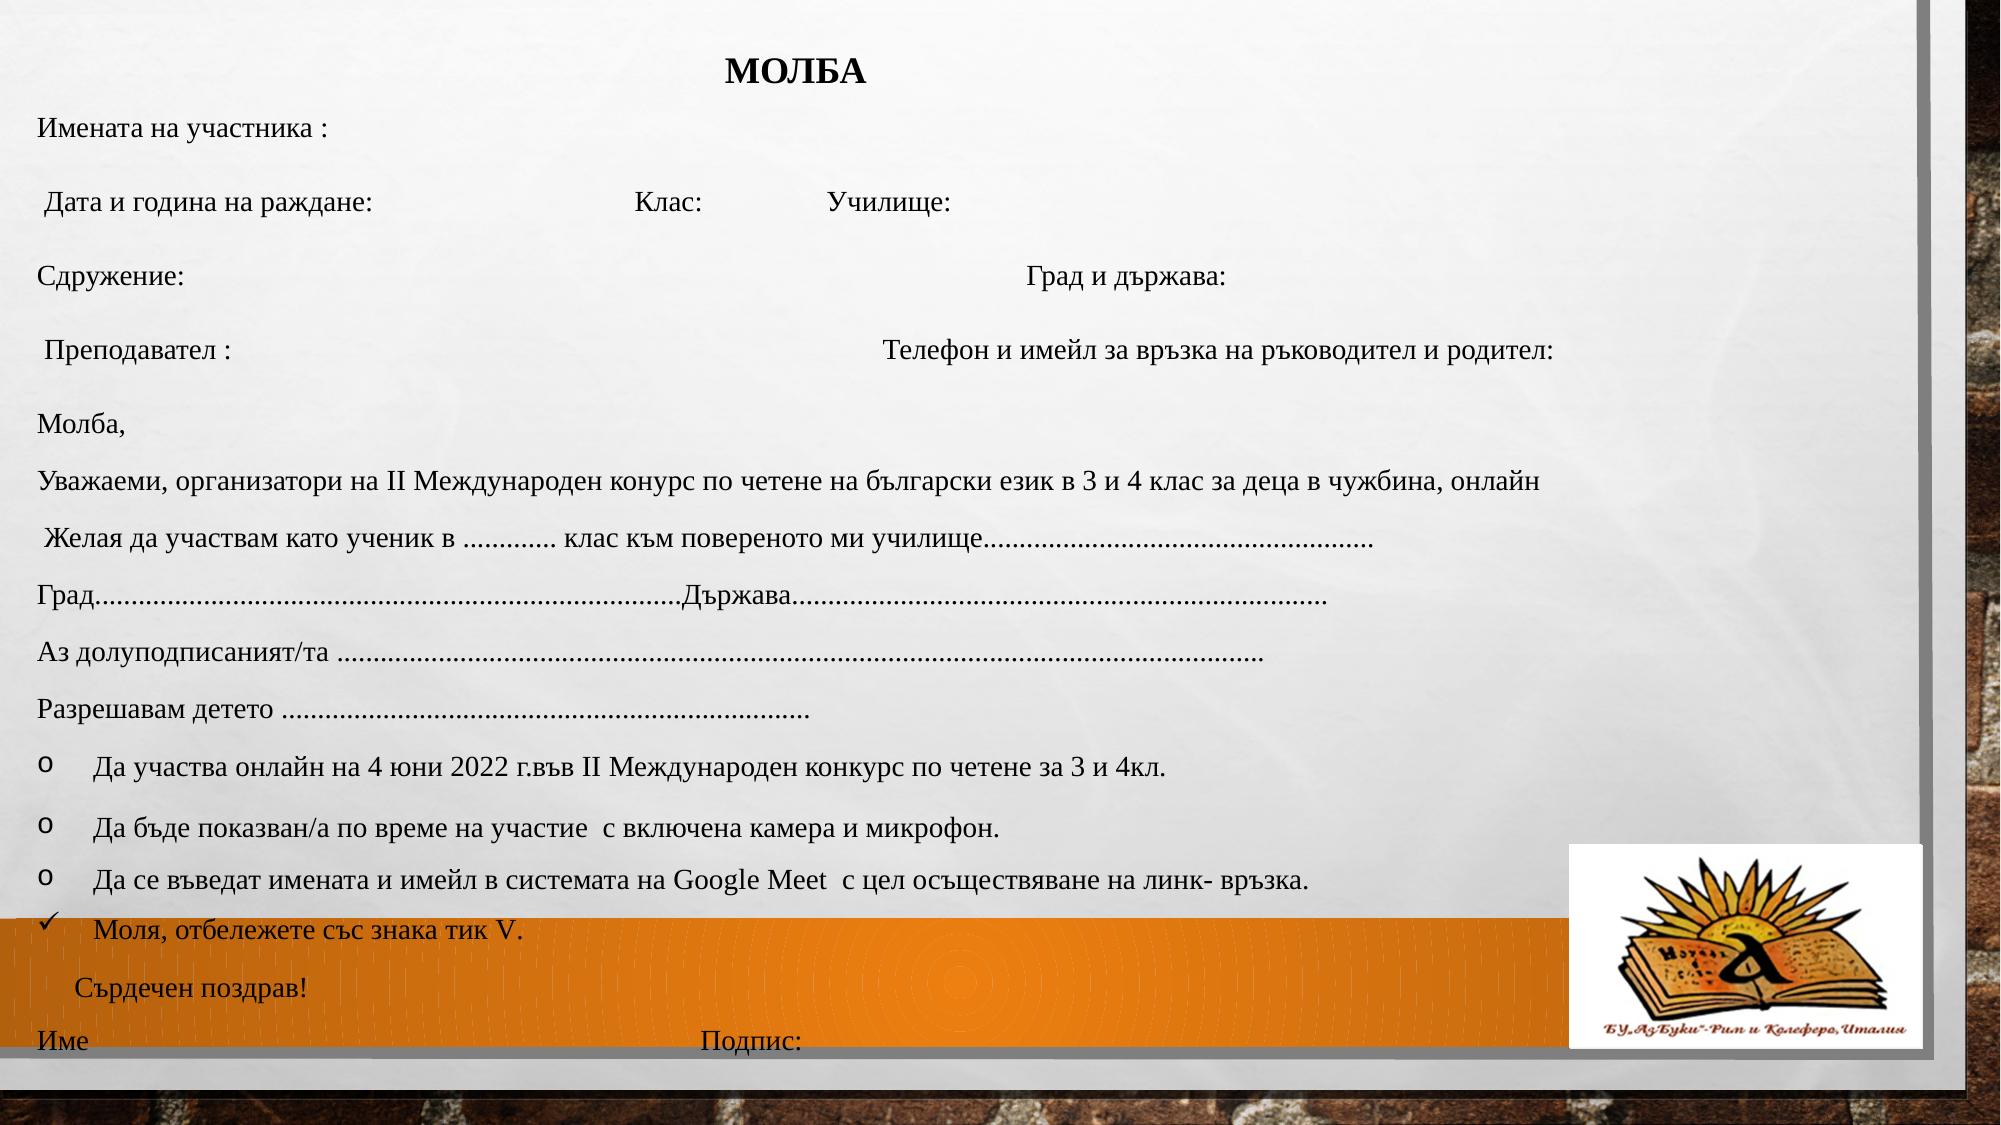

МОЛБА
Имената на участника :
 Дата и година на раждане: Клас: Училище:
Сдружение: Град и държава:
 Преподавател : Телефон и имейл за връзка на ръководител и родител:
Молба,
Уважаеми, организатори на II Международен конурс по четене на български език в 3 и 4 клас за деца в чужбина, онлайн
 Желая да участвам като ученик в ............. клас към повереното ми училище......................................................
Град.................................................................................Държава..........................................................................
Аз долуподписаният/та ................................................................................................................................
Разрешавам детето .........................................................................
Да участва онлайн на 4 юни 2022 г.във II Международен конкурс по четене за 3 и 4кл.
Да бъде показван/а по време на участие с включена камера и микрофон.
Да се въведат имената и имейл в системата на Google Meet с цел осъществяване на линк- връзка.
Моля, отбележете със знака тик V.
Сърдечен поздрав!
Име Подпис: